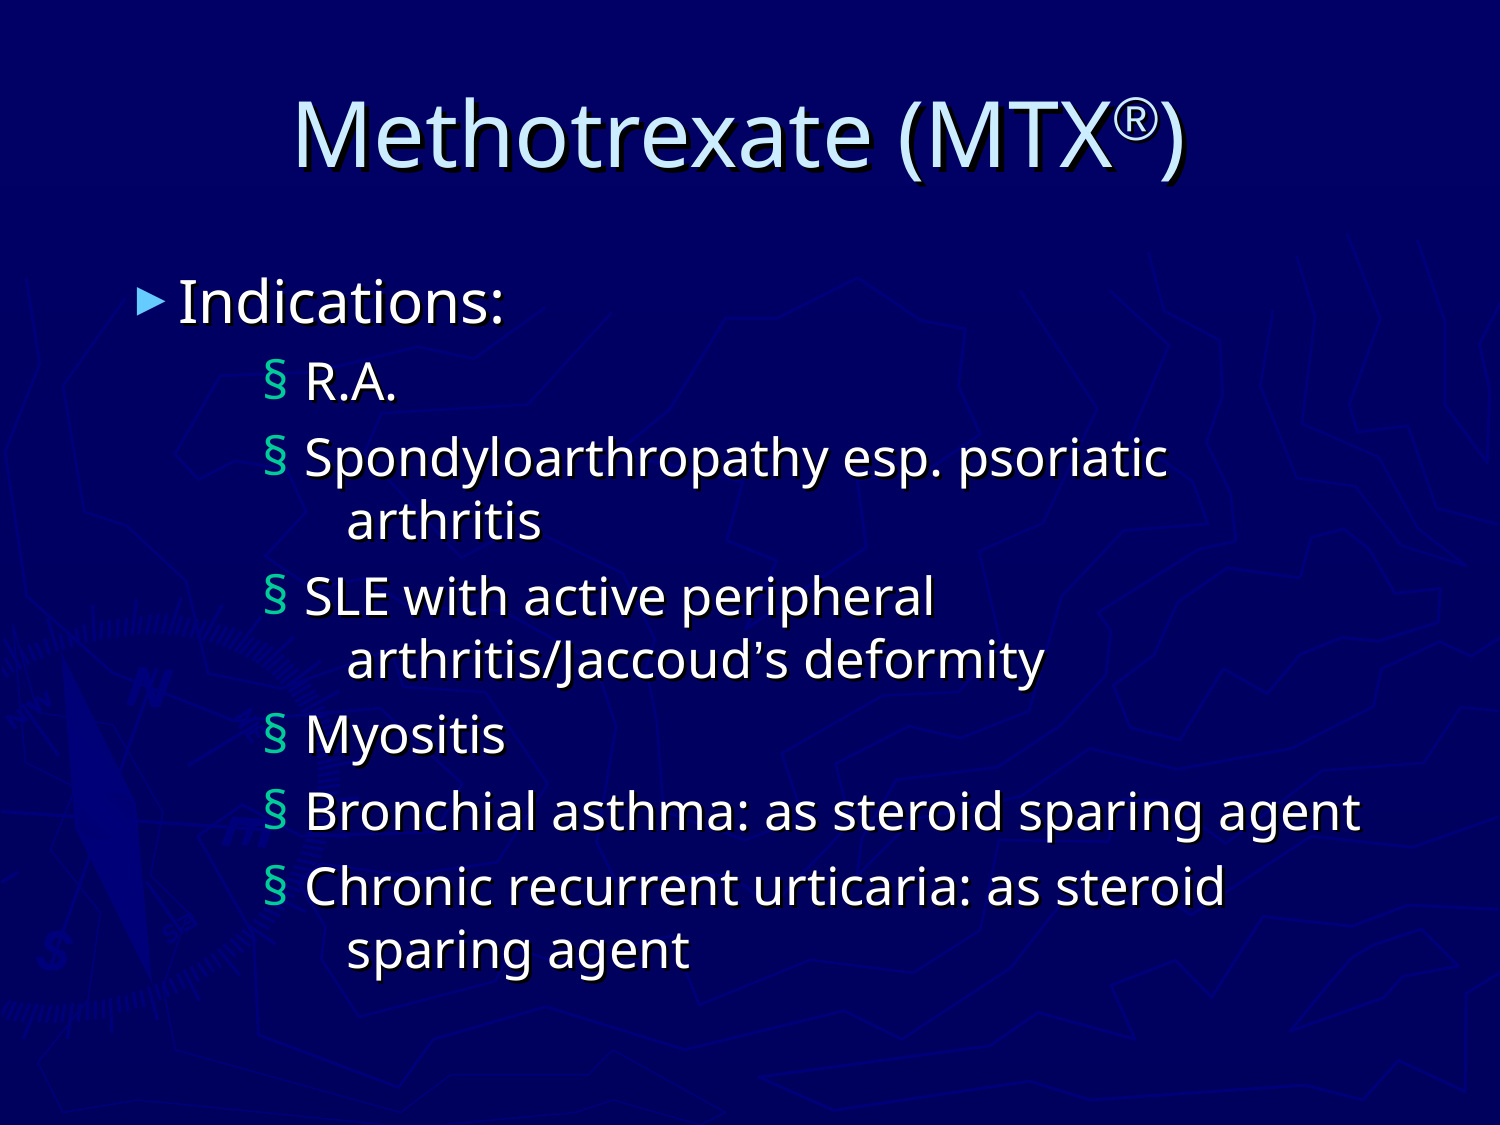

# Methotrexate (MTX®)
Indications:
R.A.
Spondyloarthropathy esp. psoriatic arthritis
SLE with active peripheral arthritis/Jaccoud’s deformity
Myositis
Bronchial asthma: as steroid sparing agent
Chronic recurrent urticaria: as steroid sparing agent